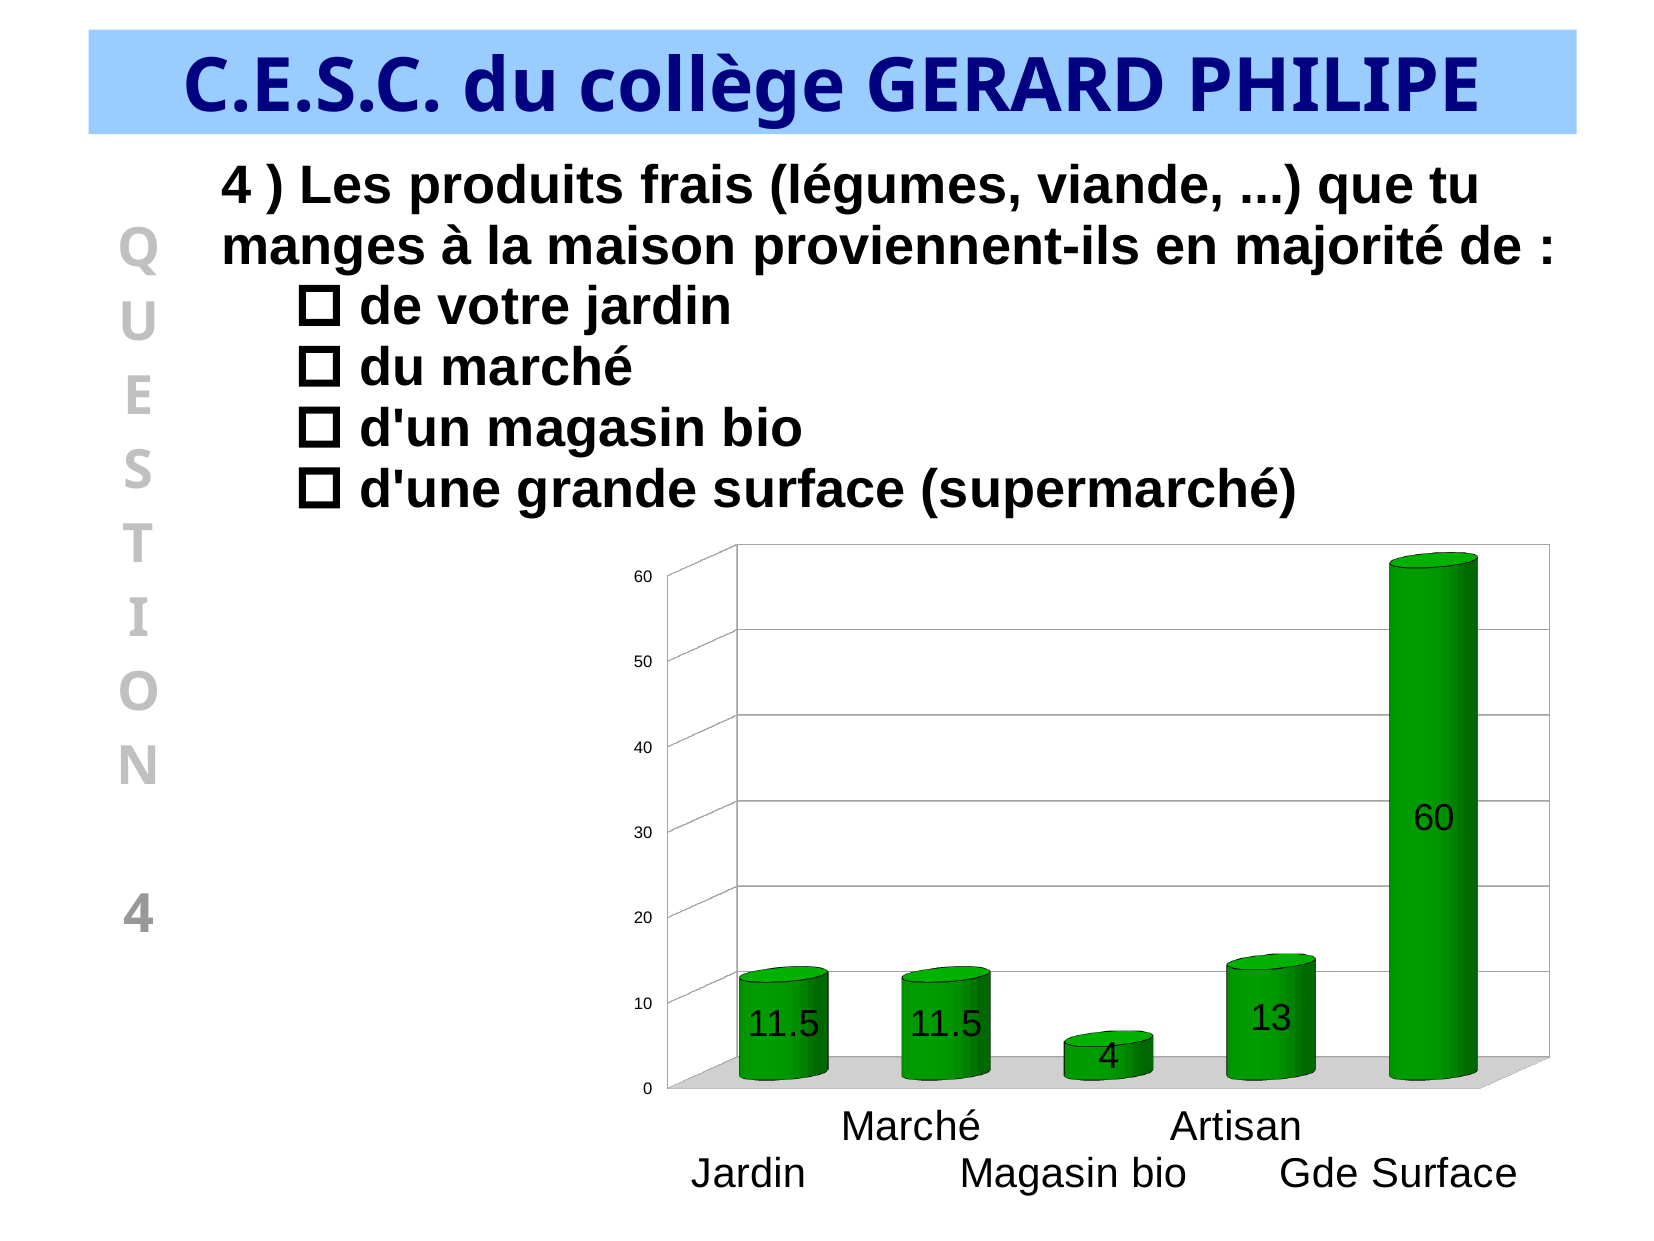

# C.E.S.C. du collège GERARD PHILIPE
4 ) Les produits frais (légumes, viande, ...) que tu manges à la maison proviennent-ils en majorité de :
	 de votre jardin
	 du marché
	 d'un magasin bio
	 d'une grande surface (supermarché)
Q
U
E
S
T
I
O
N
4
[unsupported chart]